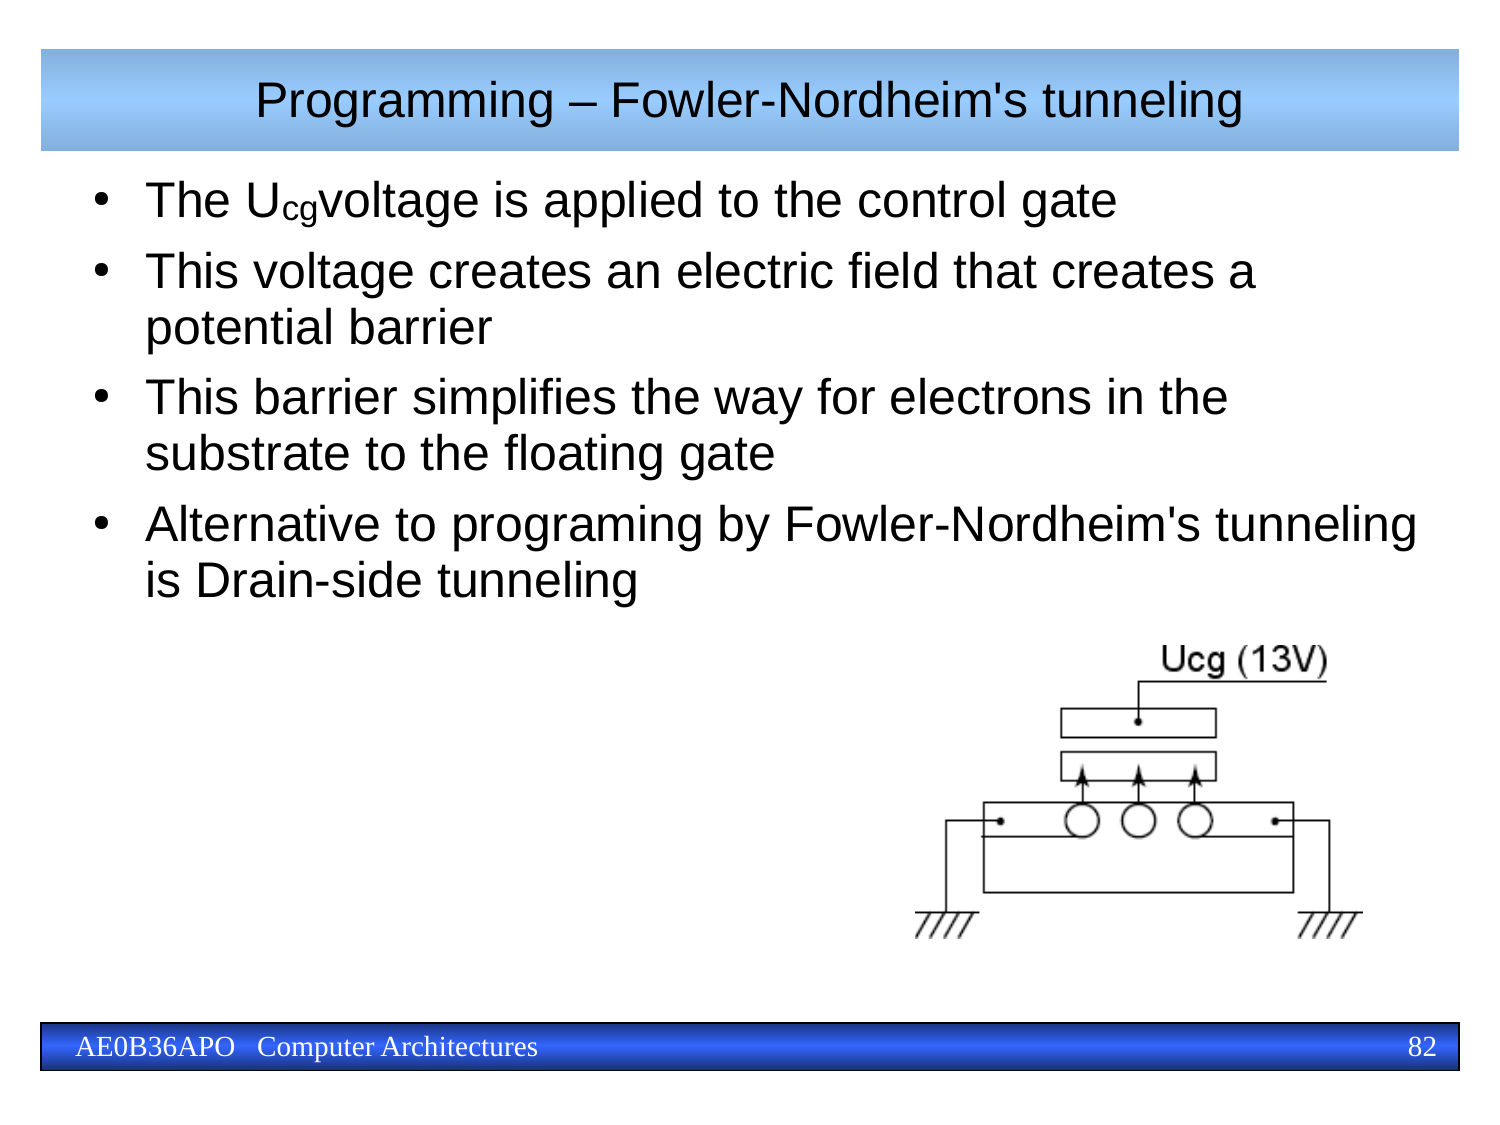

# Programming – Fowler-Nordheim's tunneling
The Ucgvoltage is applied to the control gate
This voltage creates an electric field that creates a potential barrier
This barrier simplifies the way for electrons in the substrate to the floating gate
Alternative to programing by Fowler-Nordheim's tunneling is Drain-side tunneling
AE0B36APO Computer Architectures
82